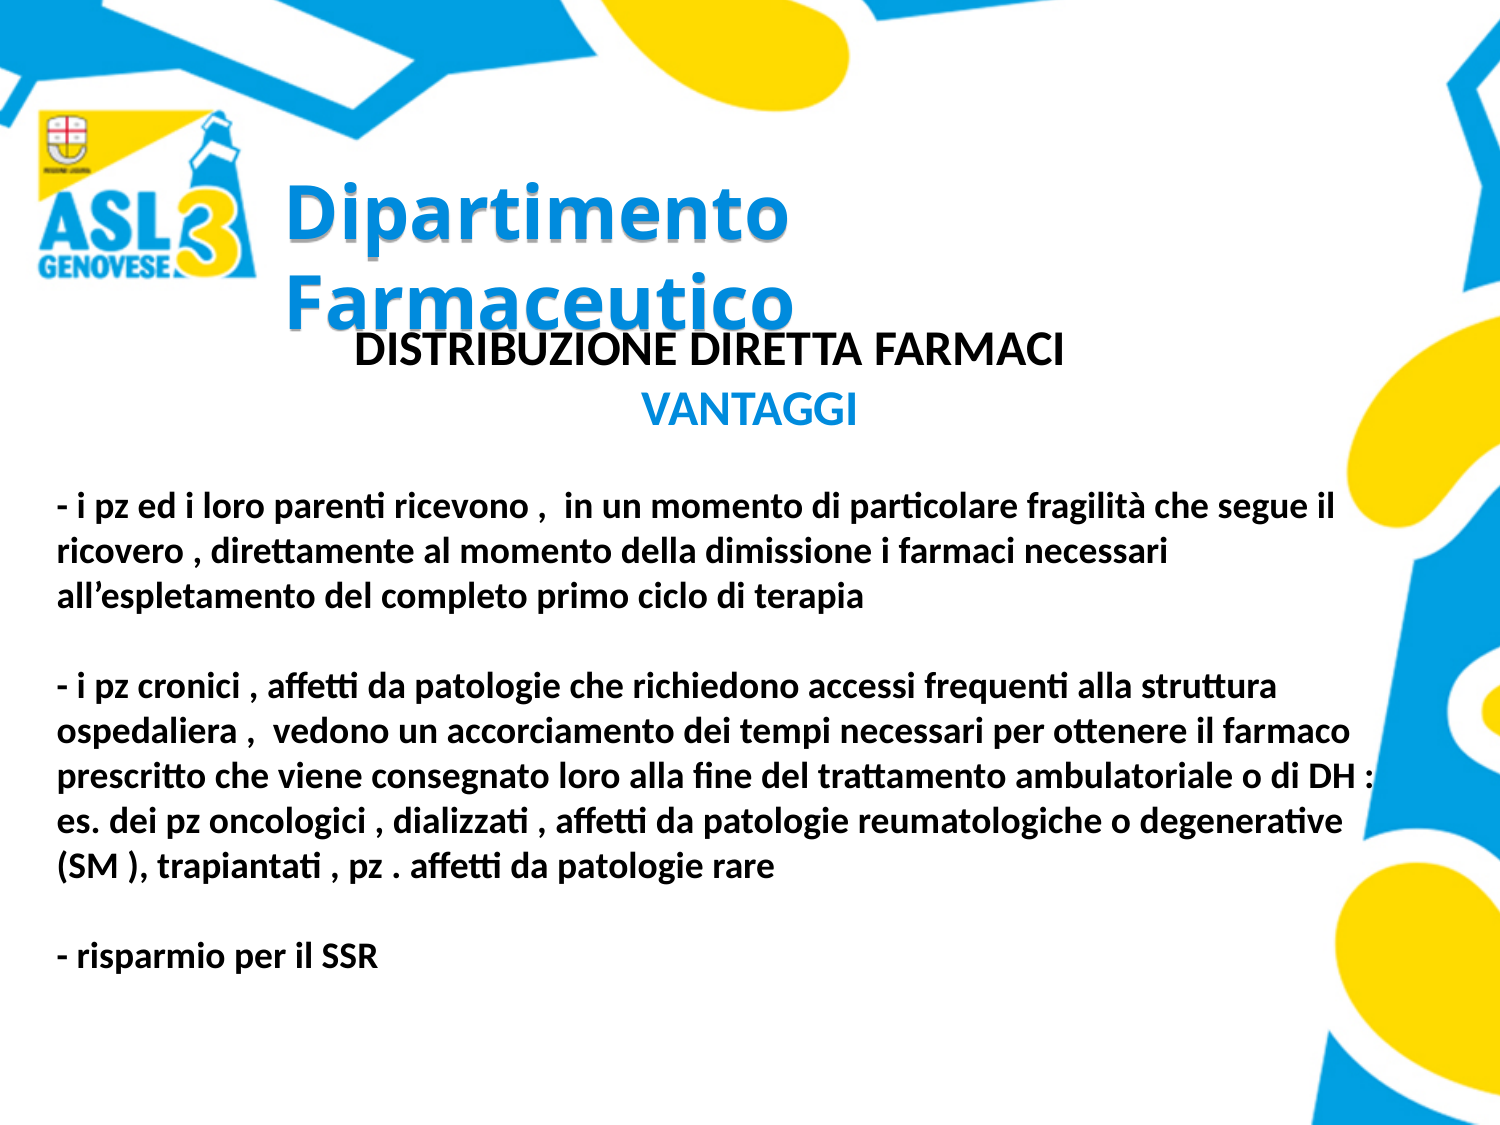

# Dipartimento Farmaceutico
DISTRIBUZIONE DIRETTA FARMACI
 VANTAGGI
- i pz ed i loro parenti ricevono , in un momento di particolare fragilità che segue il ricovero , direttamente al momento della dimissione i farmaci necessari all’espletamento del completo primo ciclo di terapia
- i pz cronici , affetti da patologie che richiedono accessi frequenti alla struttura ospedaliera , vedono un accorciamento dei tempi necessari per ottenere il farmaco prescritto che viene consegnato loro alla fine del trattamento ambulatoriale o di DH : es. dei pz oncologici , dializzati , affetti da patologie reumatologiche o degenerative (SM ), trapiantati , pz . affetti da patologie rare
- risparmio per il SSR